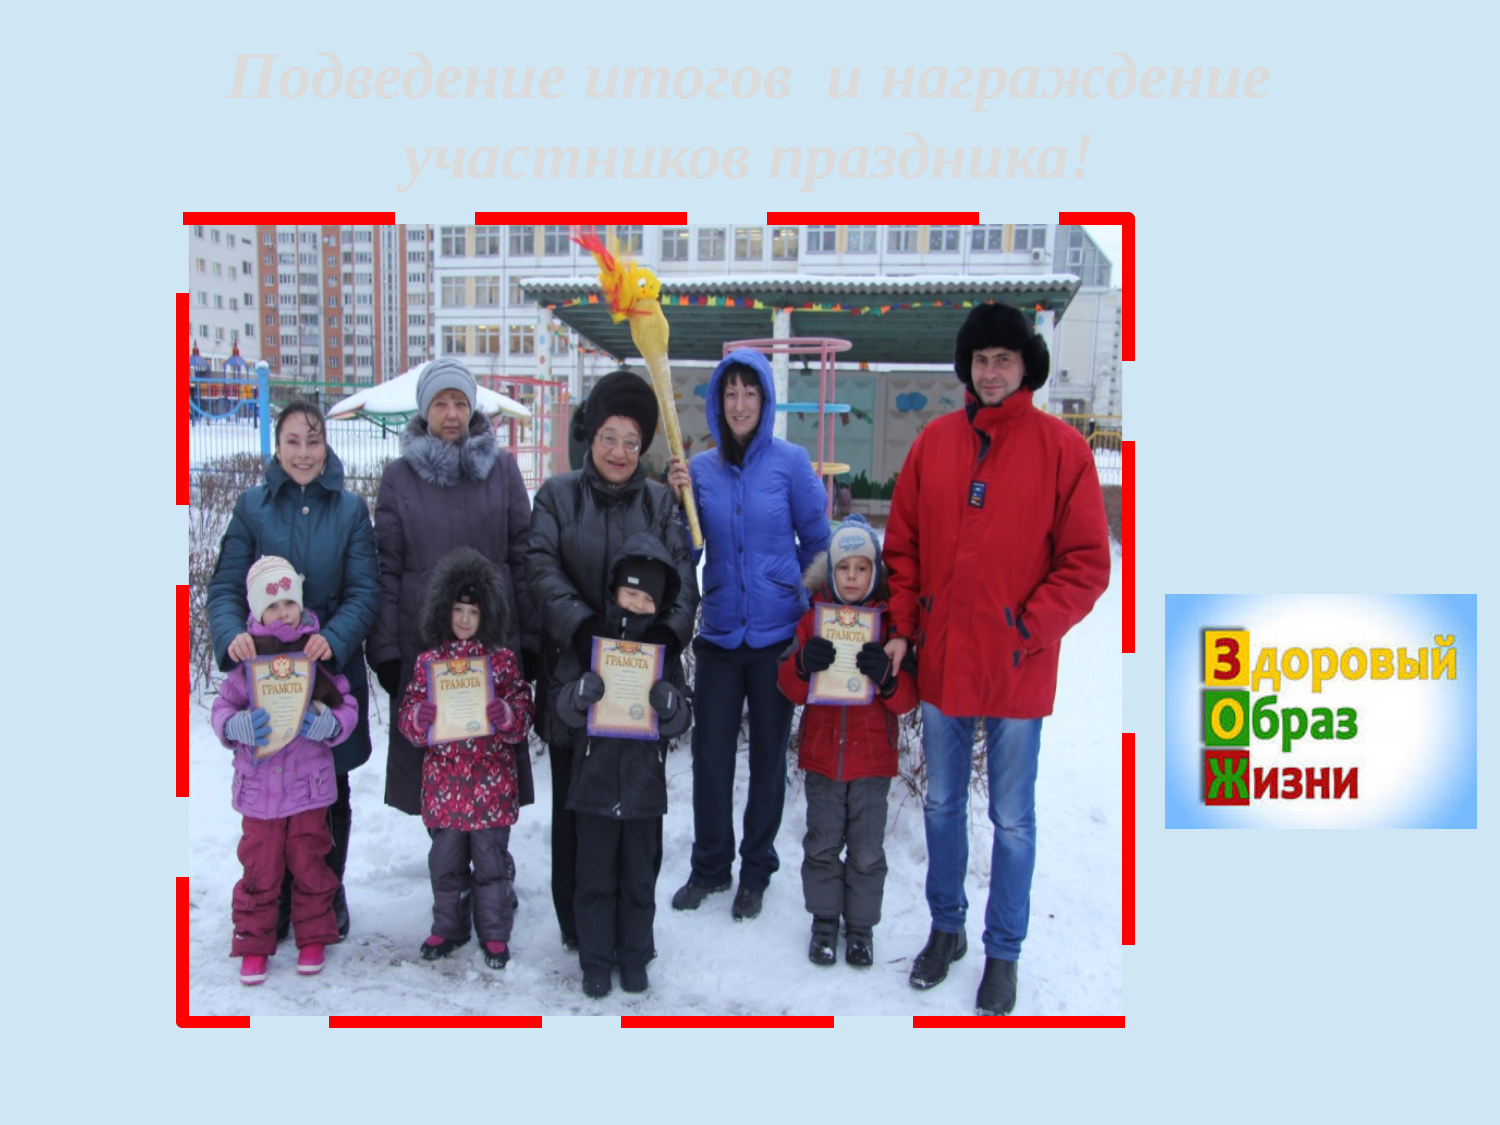

# Подведение итогов и награждение участников праздника!